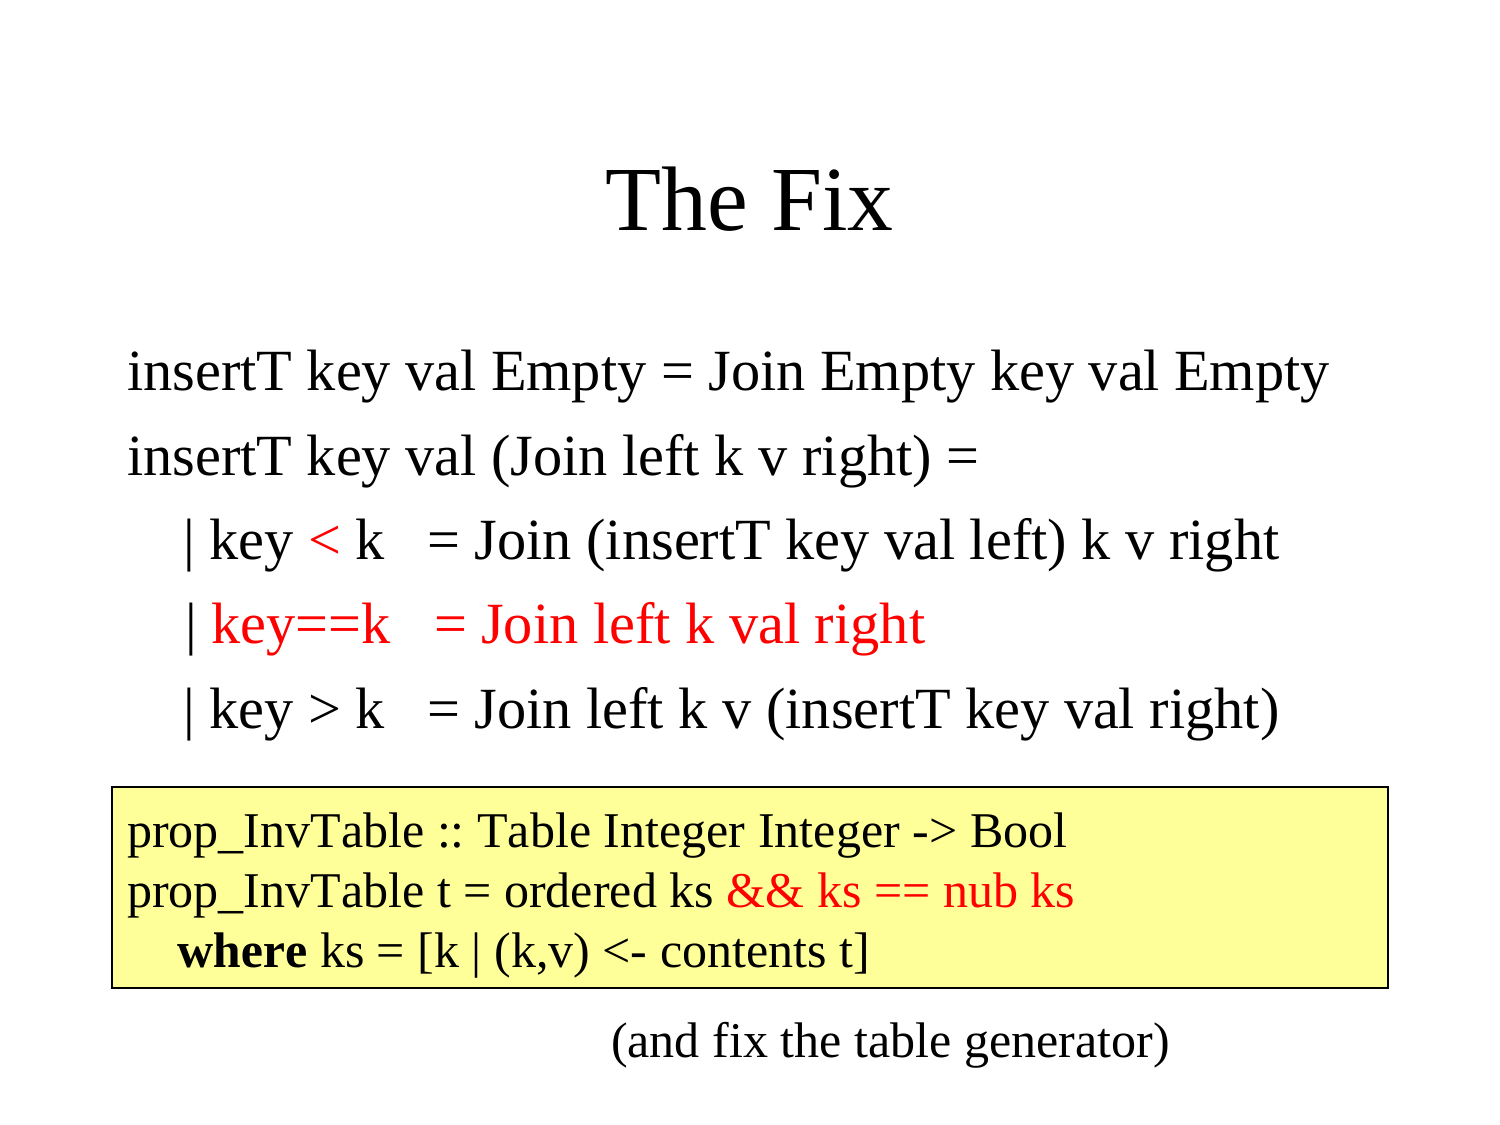

# The Fix
insertT key val Empty = Join Empty key val Empty
insertT key val (Join left k v right) =
	| key < k	= Join (insertT key val left) k v right
 | key==k = Join left k val right
	| key > k	= Join left k v (insertT key val right)
prop_InvTable :: Table Integer Integer -> Bool
prop_InvTable t = ordered ks && ks == nub ks
 where ks = [k | (k,v) <- contents t]
(and fix the table generator)